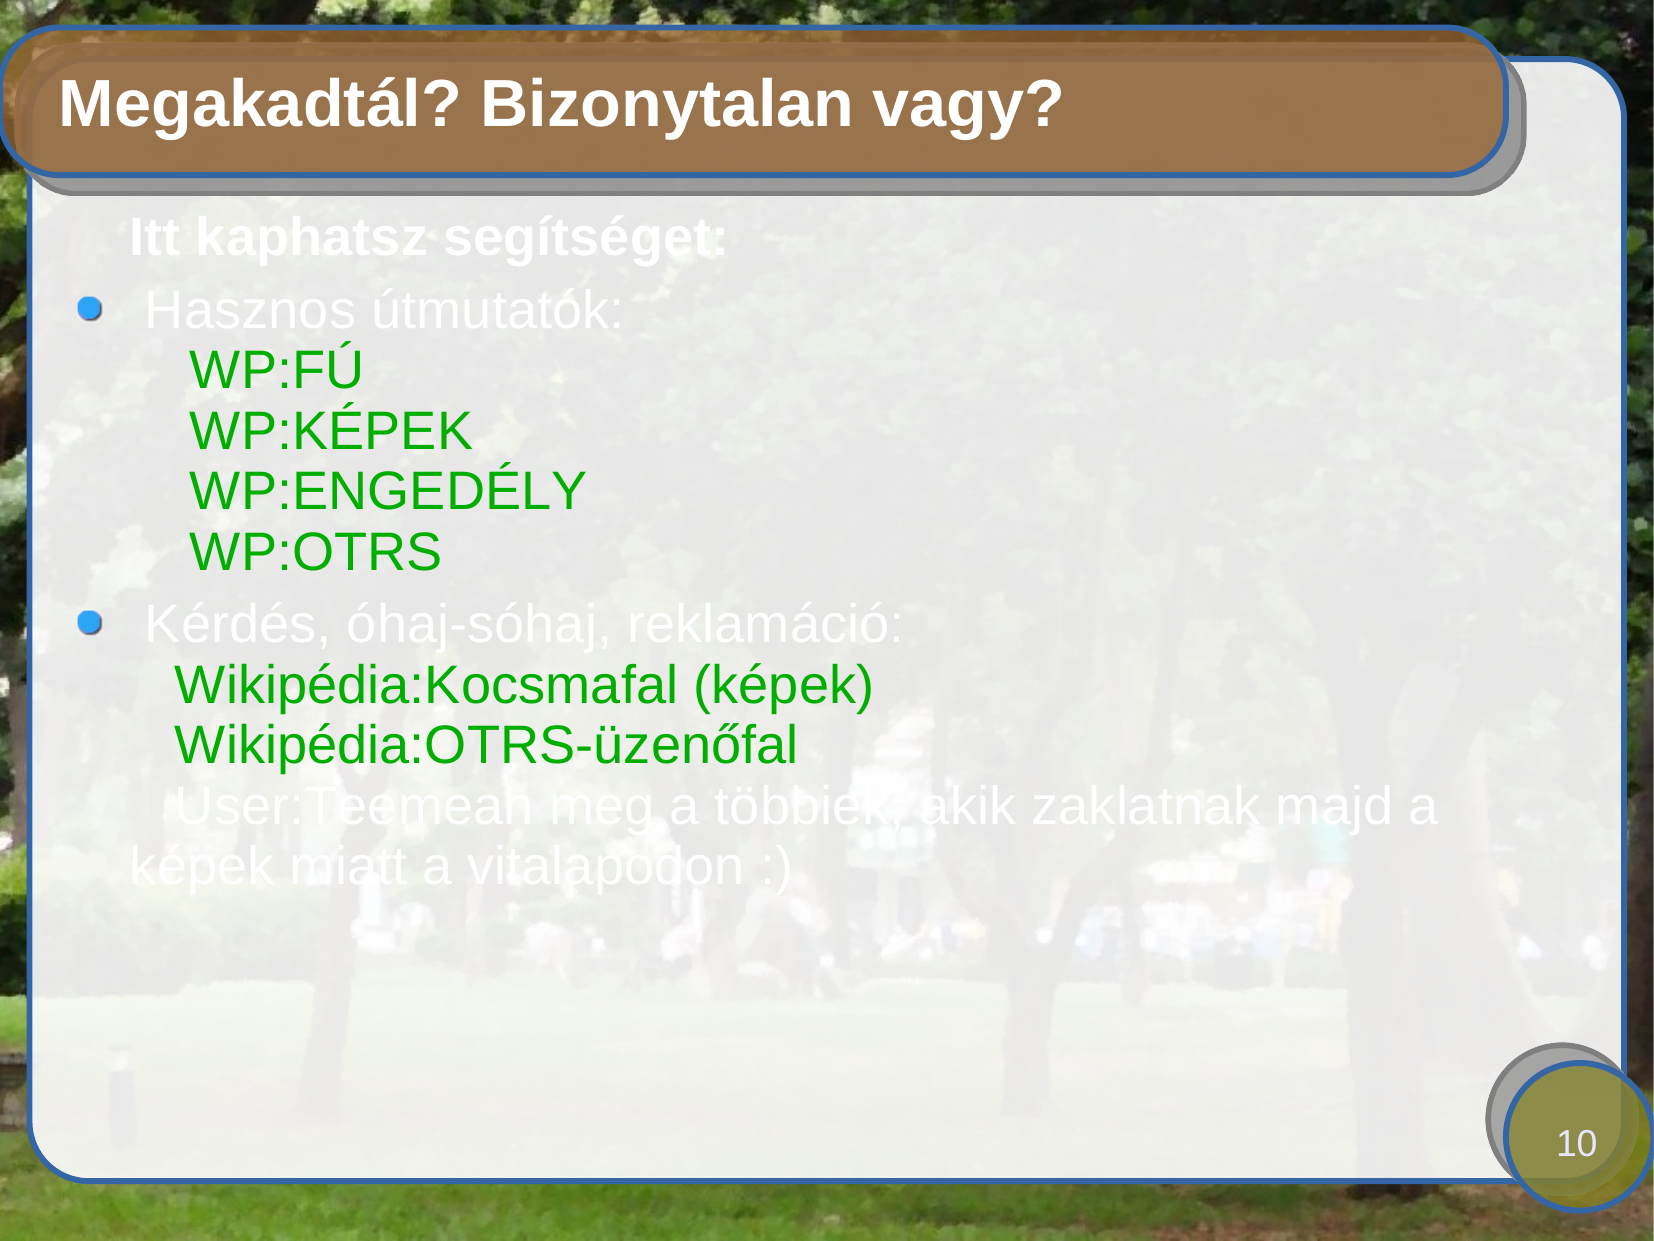

# Megakadtál? Bizonytalan vagy?
Itt kaphatsz segítséget:
 Hasznos útmutatók:
 WP:FÚ
 WP:KÉPEK
 WP:ENGEDÉLY
 WP:OTRS
 Kérdés, óhaj-sóhaj, reklamáció:
 Wikipédia:Kocsmafal (képek)
 Wikipédia:OTRS-üzenőfal
 User:Teemeah meg a többiek, akik zaklatnak majd a képek miatt a vitalapodon :)
10